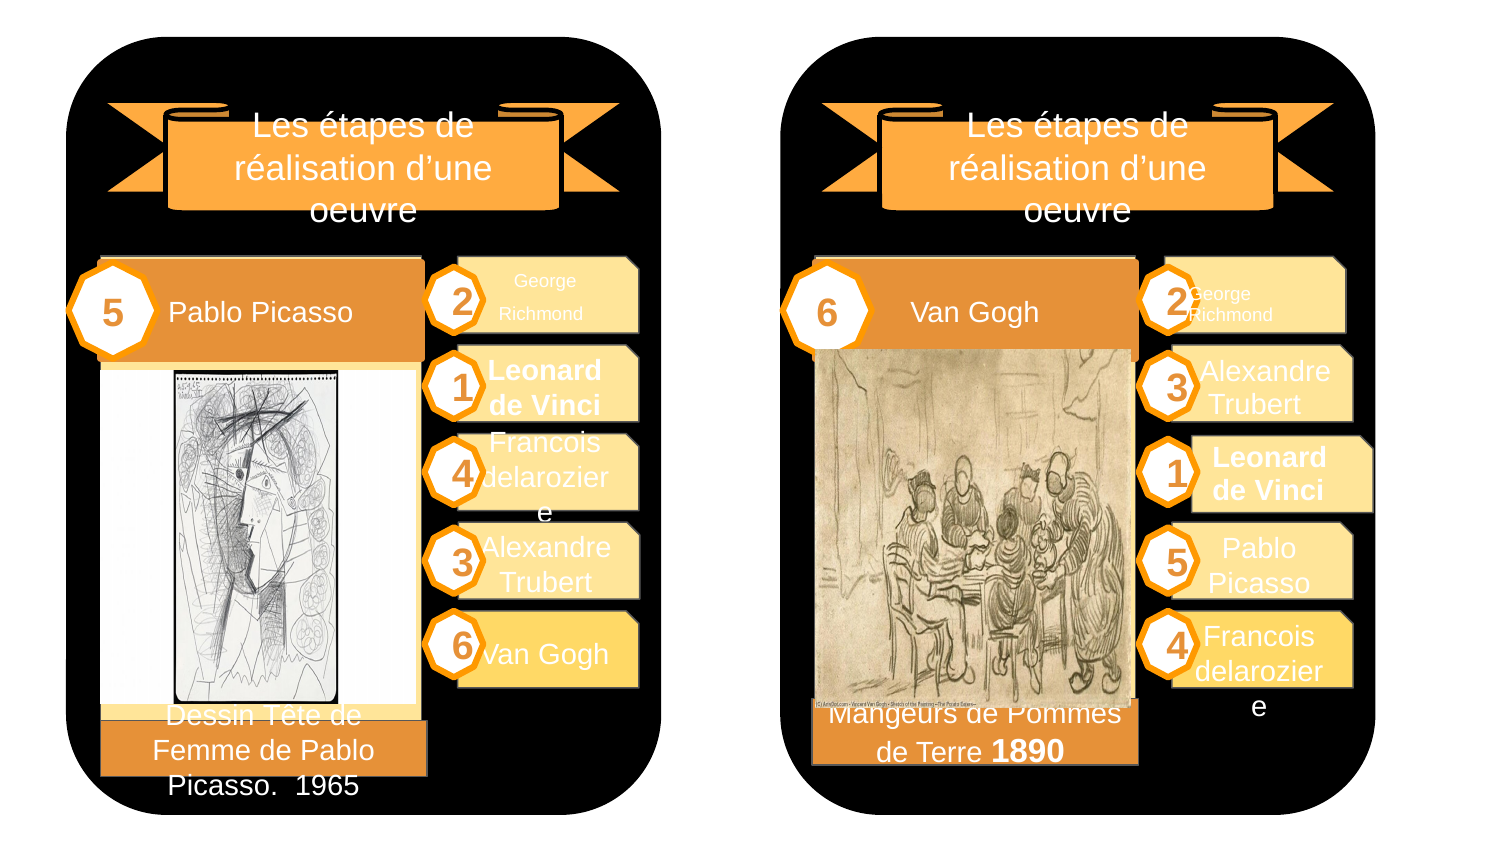

Les étapes de réalisation d’une oeuvre
Les étapes de réalisation d’une oeuvre
George Richmond
Image de l’oeuvre
2
2
5
Pablo Picasso
6
Van Gogh
George Richmond
Leonard de Vinci
1
3
Alexandre
 Trubert
Francois delaroziere
4
1
Leonard de Vinci
Alexandre Trubert
Pablo Picasso
3
5
	Francois delaroziere
6
4
Van Gogh
Mangeurs de Pommes de Terre 1890
Dessin Tête de Femme de Pablo Picasso. 1965